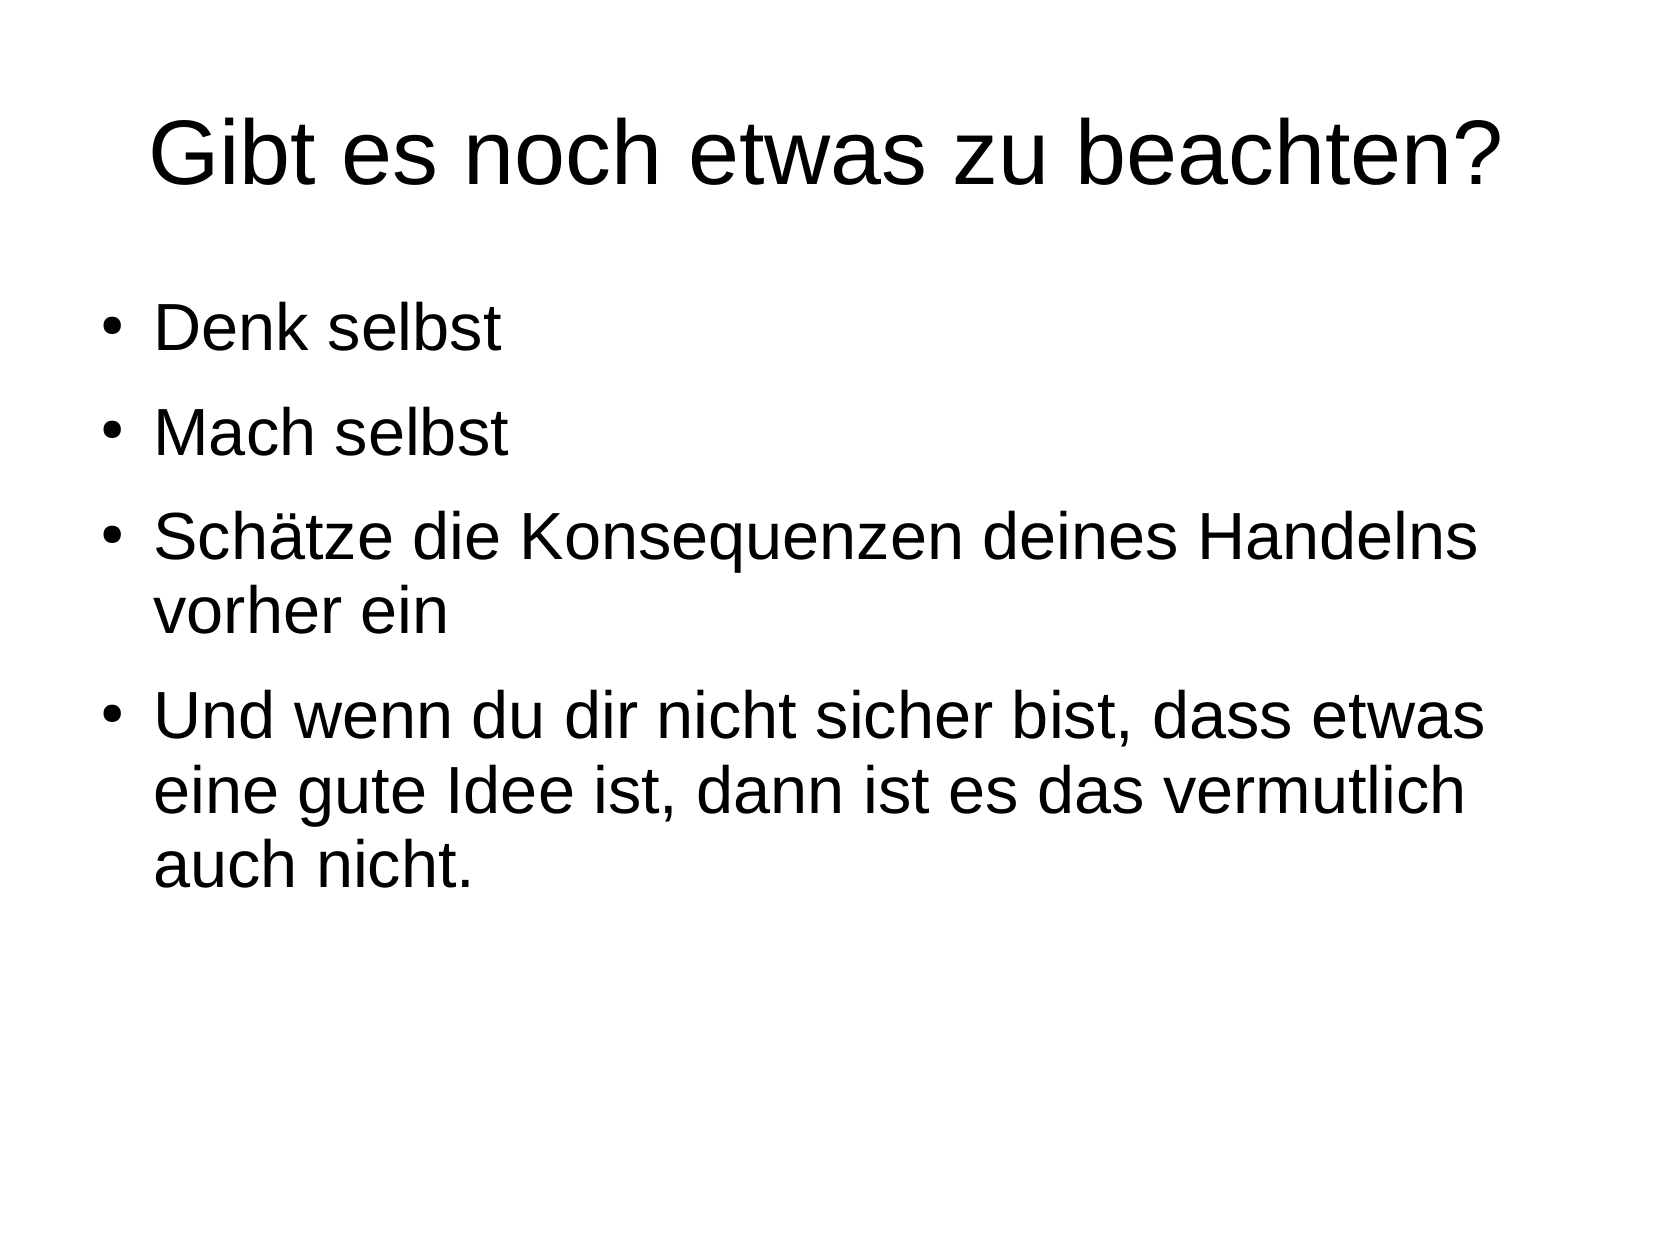

# Gibt es noch etwas zu beachten?
Denk selbst
Mach selbst
Schätze die Konsequenzen deines Handelns vorher ein
Und wenn du dir nicht sicher bist, dass etwas eine gute Idee ist, dann ist es das vermutlich auch nicht.